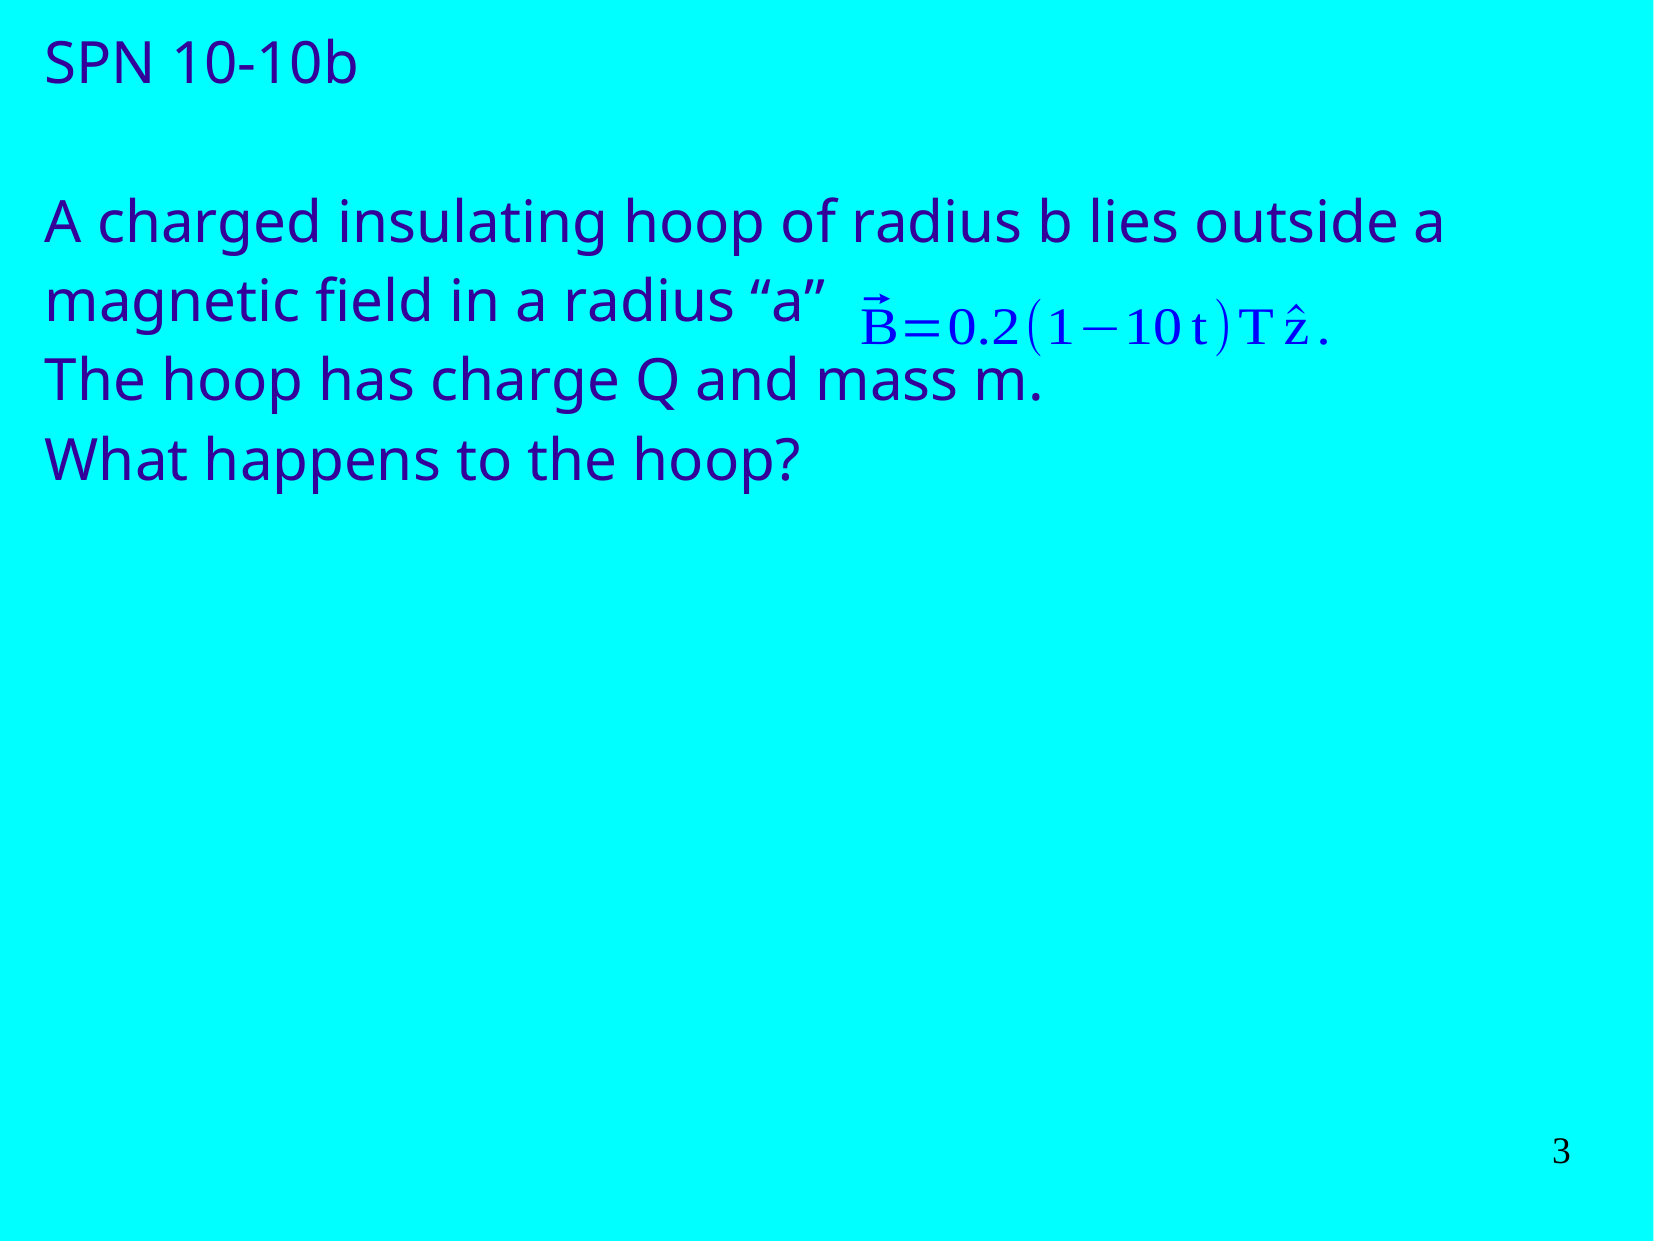

SPN 10-10b
A charged insulating hoop of radius b lies outside a magnetic field in a radius “a”
The hoop has charge Q and mass m.
What happens to the hoop?
3